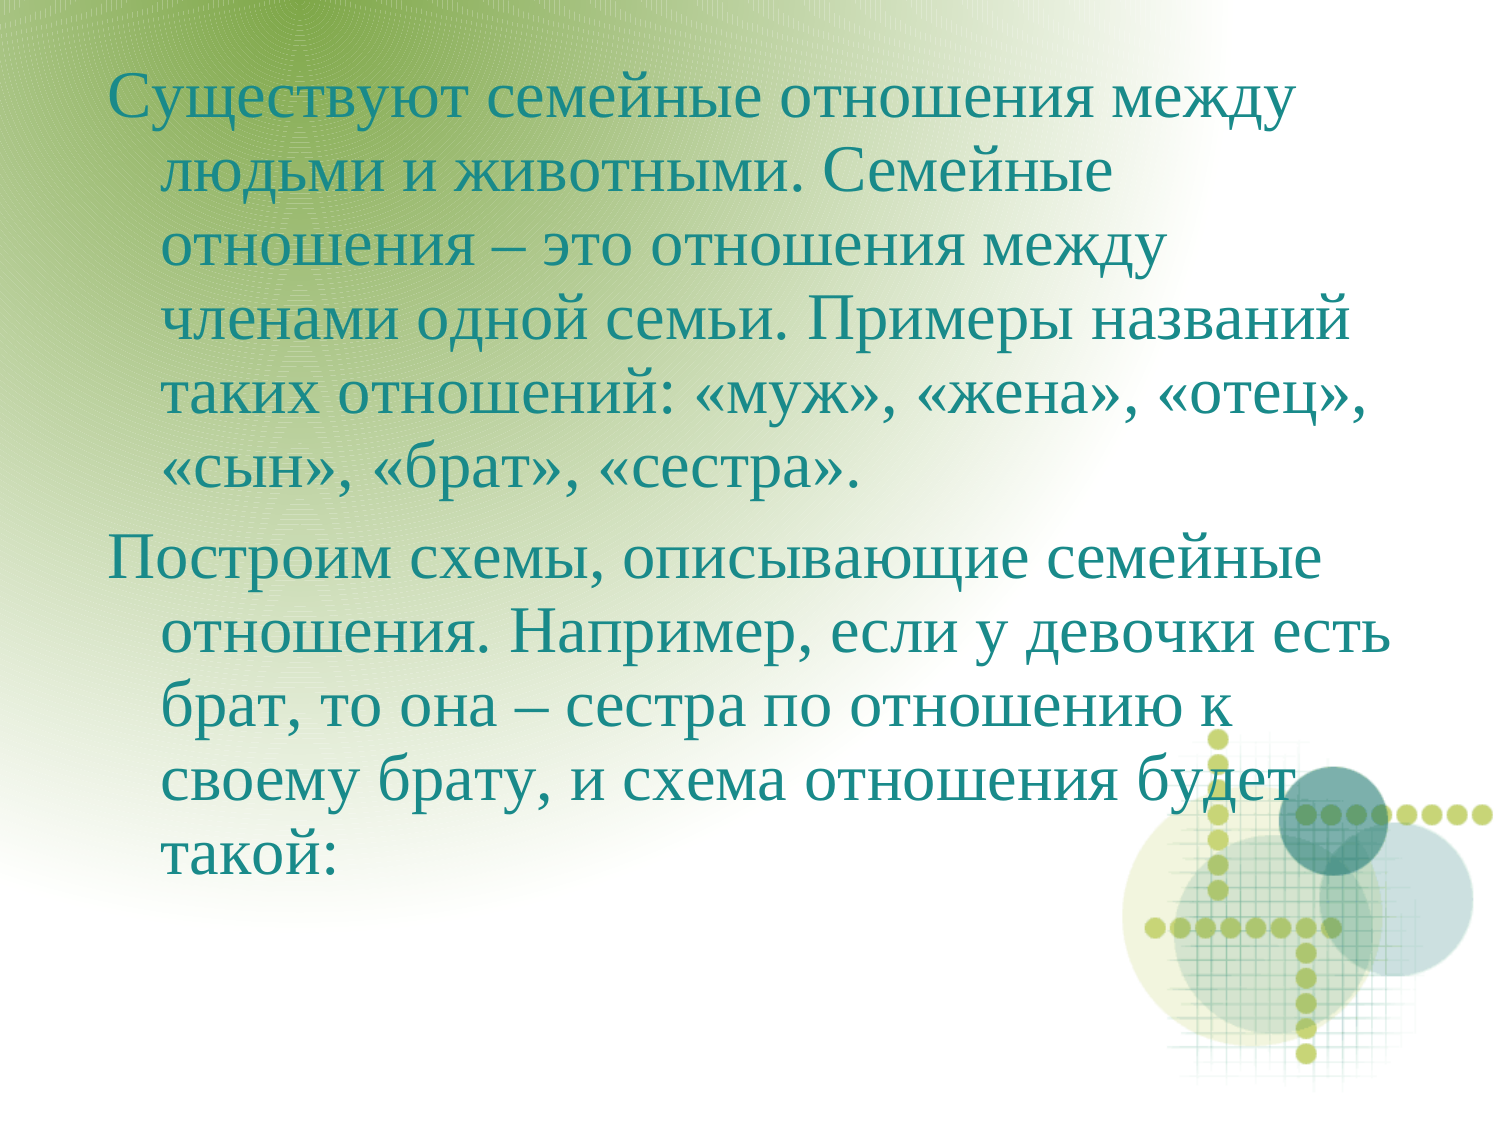

# Существуют семейные отношения между людьми и животными. Семейные отношения – это отношения между членами одной семьи. Примеры названий таких отношений: «муж», «жена», «отец», «сын», «брат», «сестра».
Построим схемы, описывающие семейные отношения. Например, если у девочки есть брат, то она – сестра по отношению к своему брату, и схема отношения будет такой: